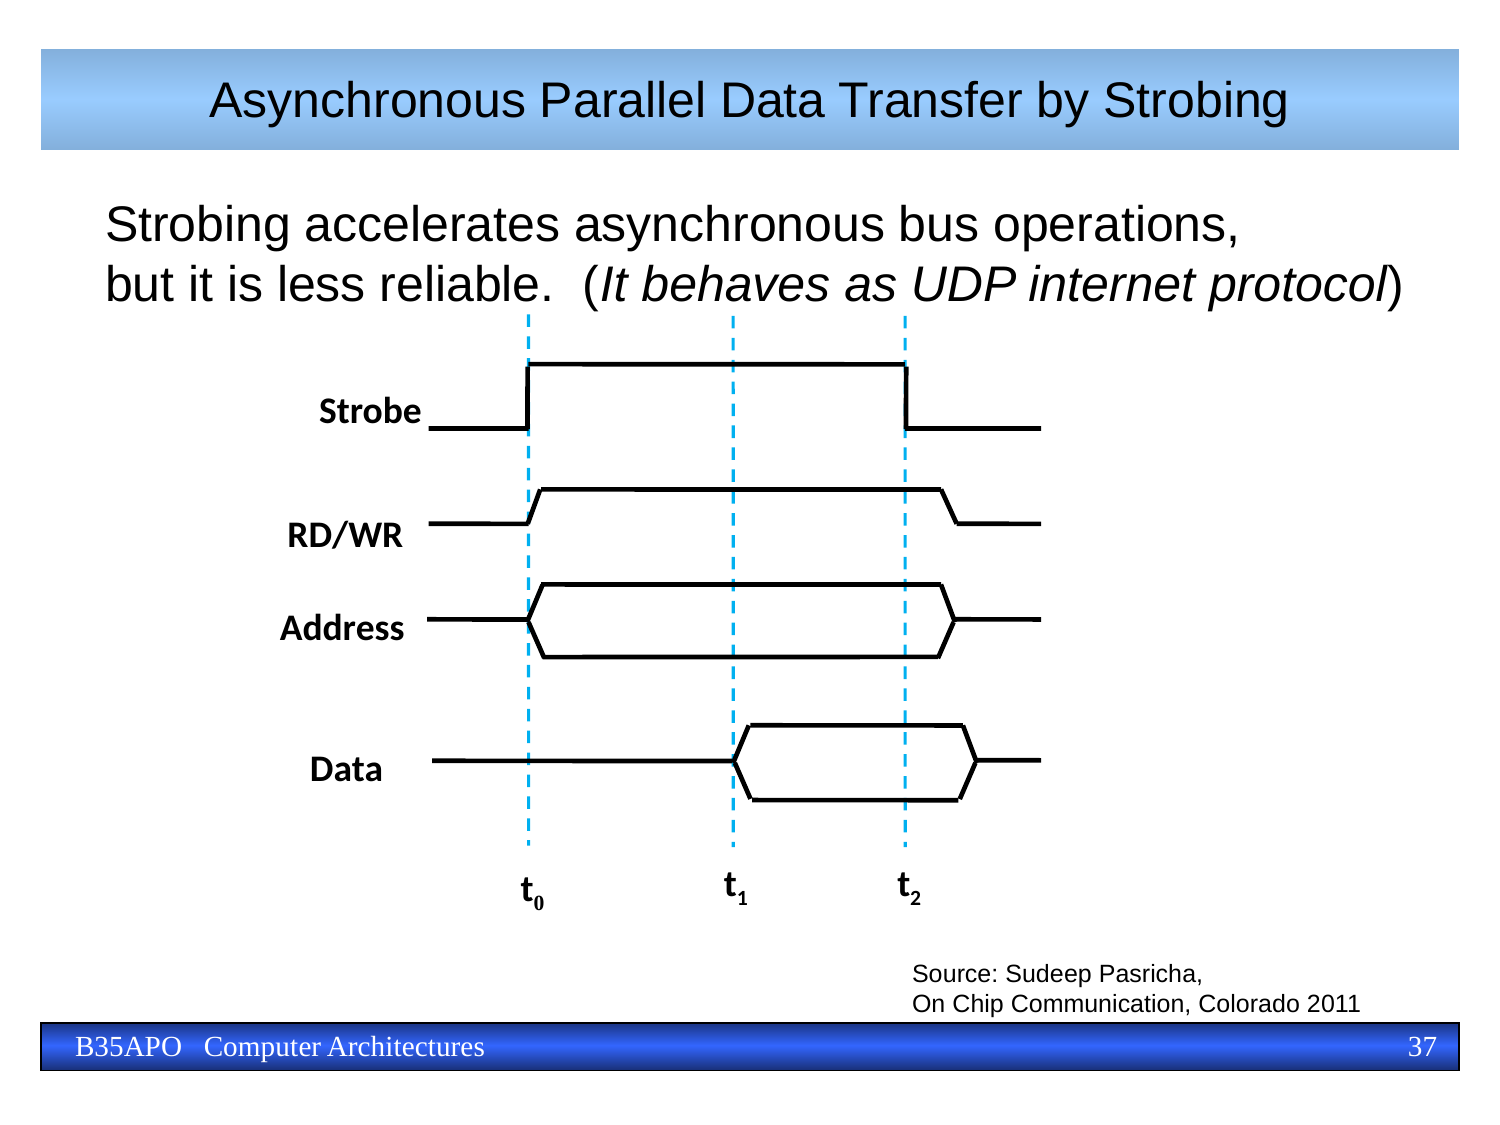

# Asynchronous Parallel Data Transfer by Strobing
Strobing accelerates asynchronous bus operations,
but it is less reliable. (It behaves as UDP internet protocol)
Strobe
RD/WR
Address
Data
t1
t2
t0
Source: Sudeep Pasricha,
On Chip Communication, Colorado 2011
B35APO Computer Architectures
37